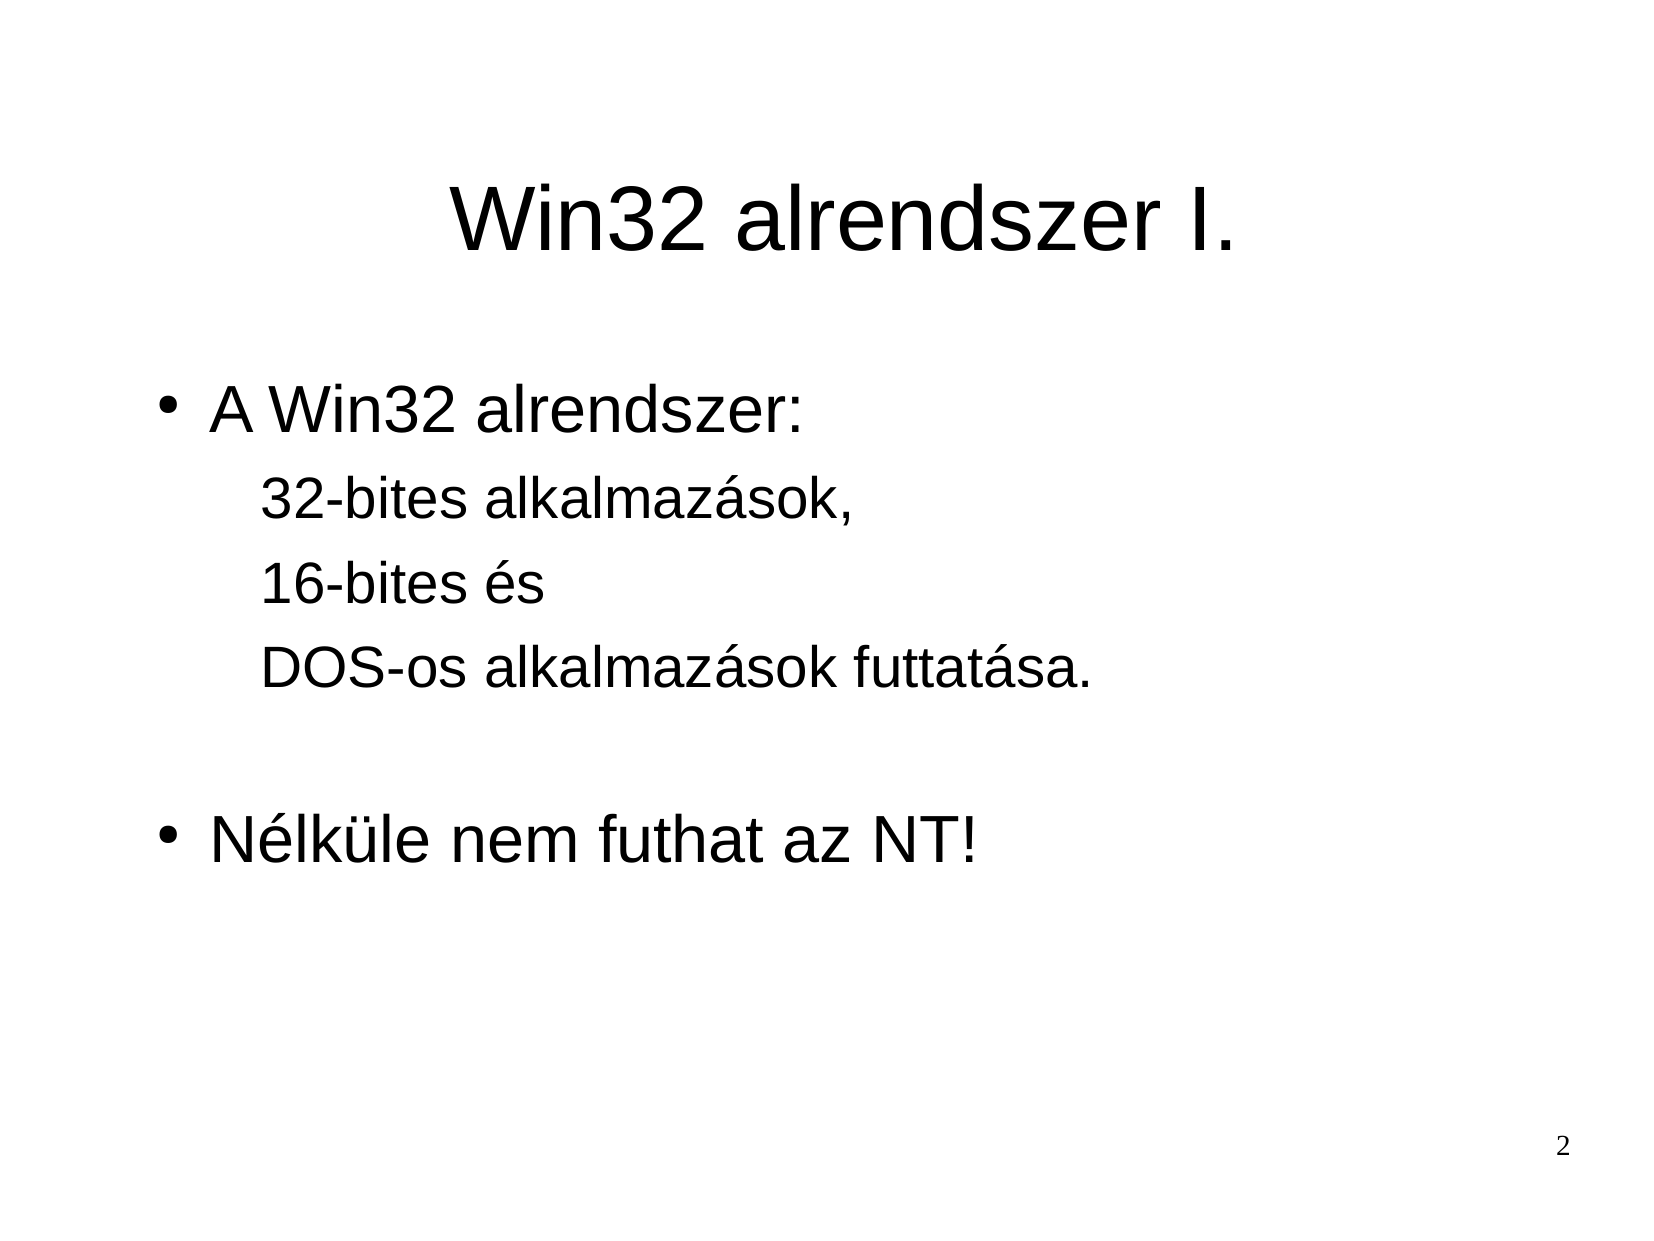

# Win32 alrendszer I.
A Win32 alrendszer:
32-bites alkalmazások,
16-bites és
DOS-os alkalmazások futtatása.
Nélküle nem futhat az NT!
2